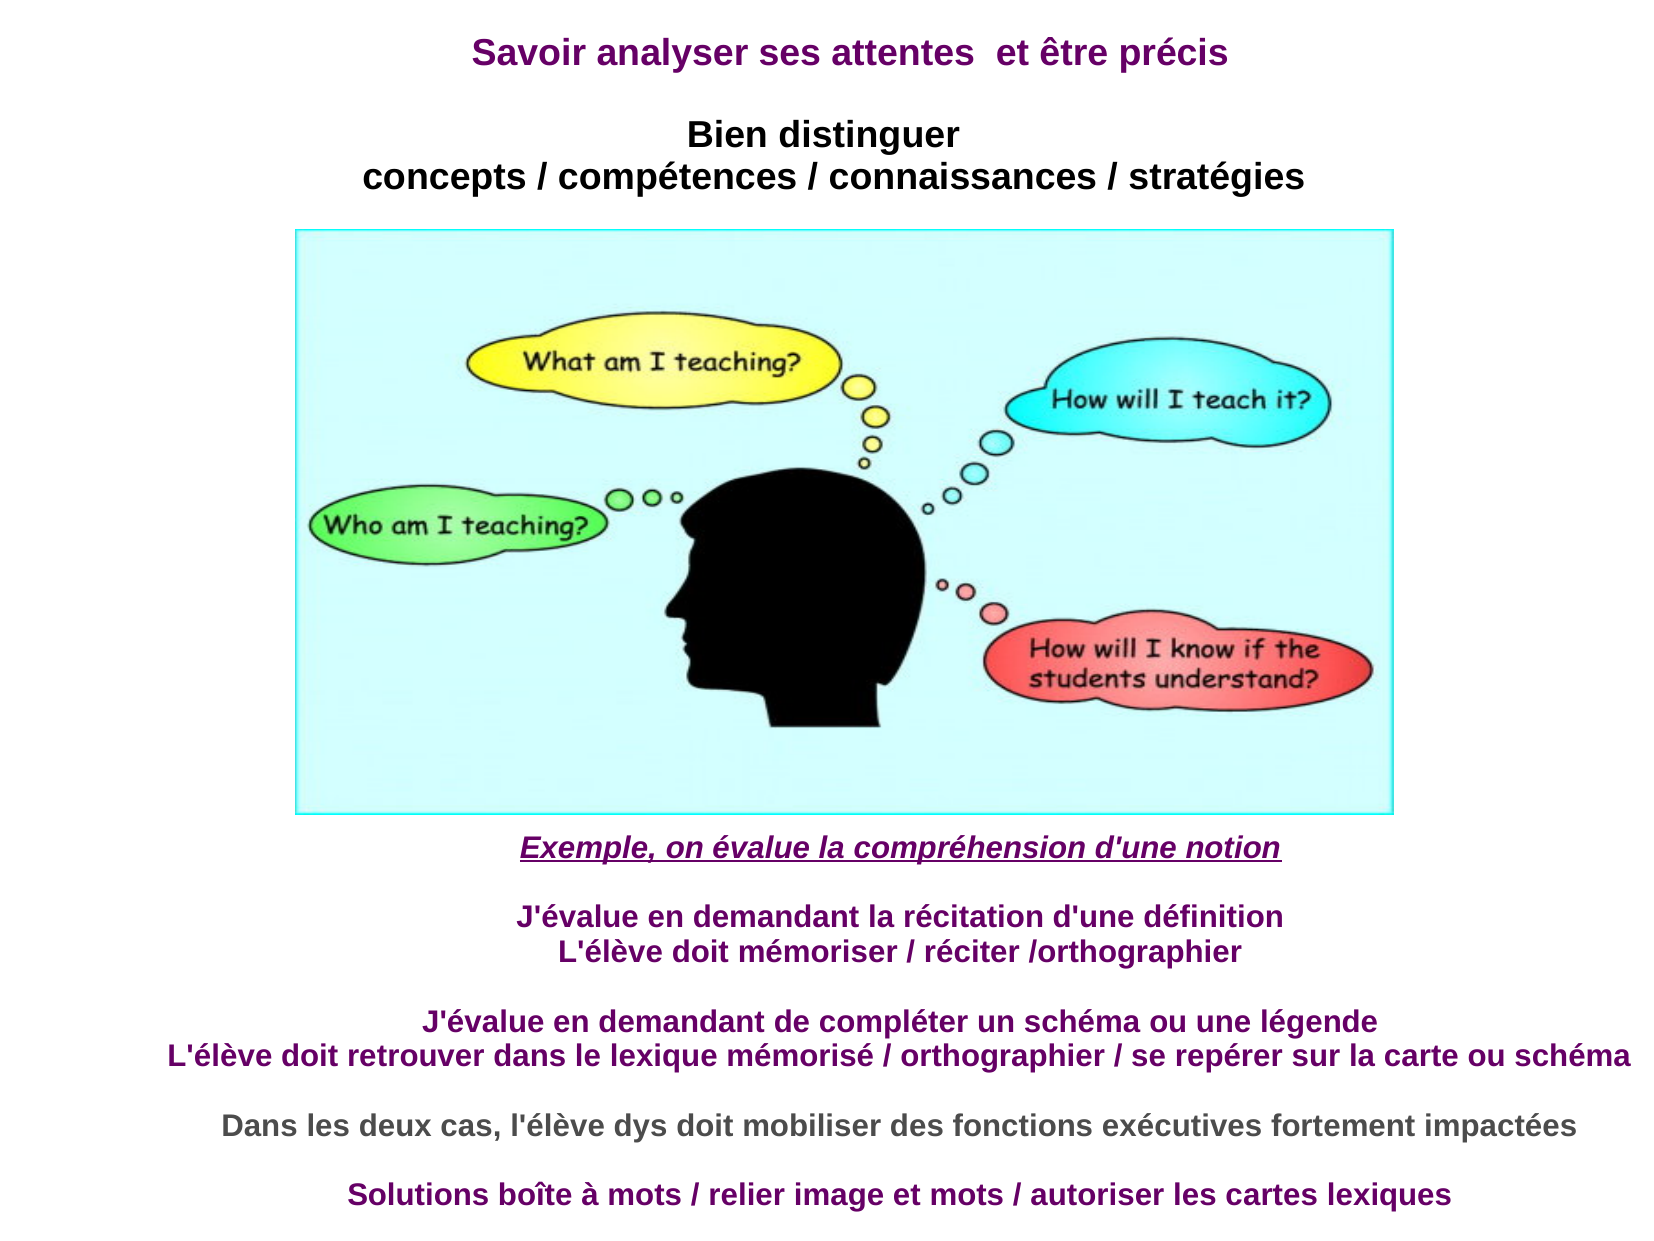

#
Savoir analyser ses attentes et être précis
Bien distinguer
 concepts / compétences / connaissances / stratégies
Exemple, on évalue la compréhension d'une notion
J'évalue en demandant la récitation d'une définition
L'élève doit mémoriser / réciter /orthographier
J'évalue en demandant de compléter un schéma ou une légende
L'élève doit retrouver dans le lexique mémorisé / orthographier / se repérer sur la carte ou schéma
Dans les deux cas, l'élève dys doit mobiliser des fonctions exécutives fortement impactées
Solutions boîte à mots / relier image et mots / autoriser les cartes lexiques